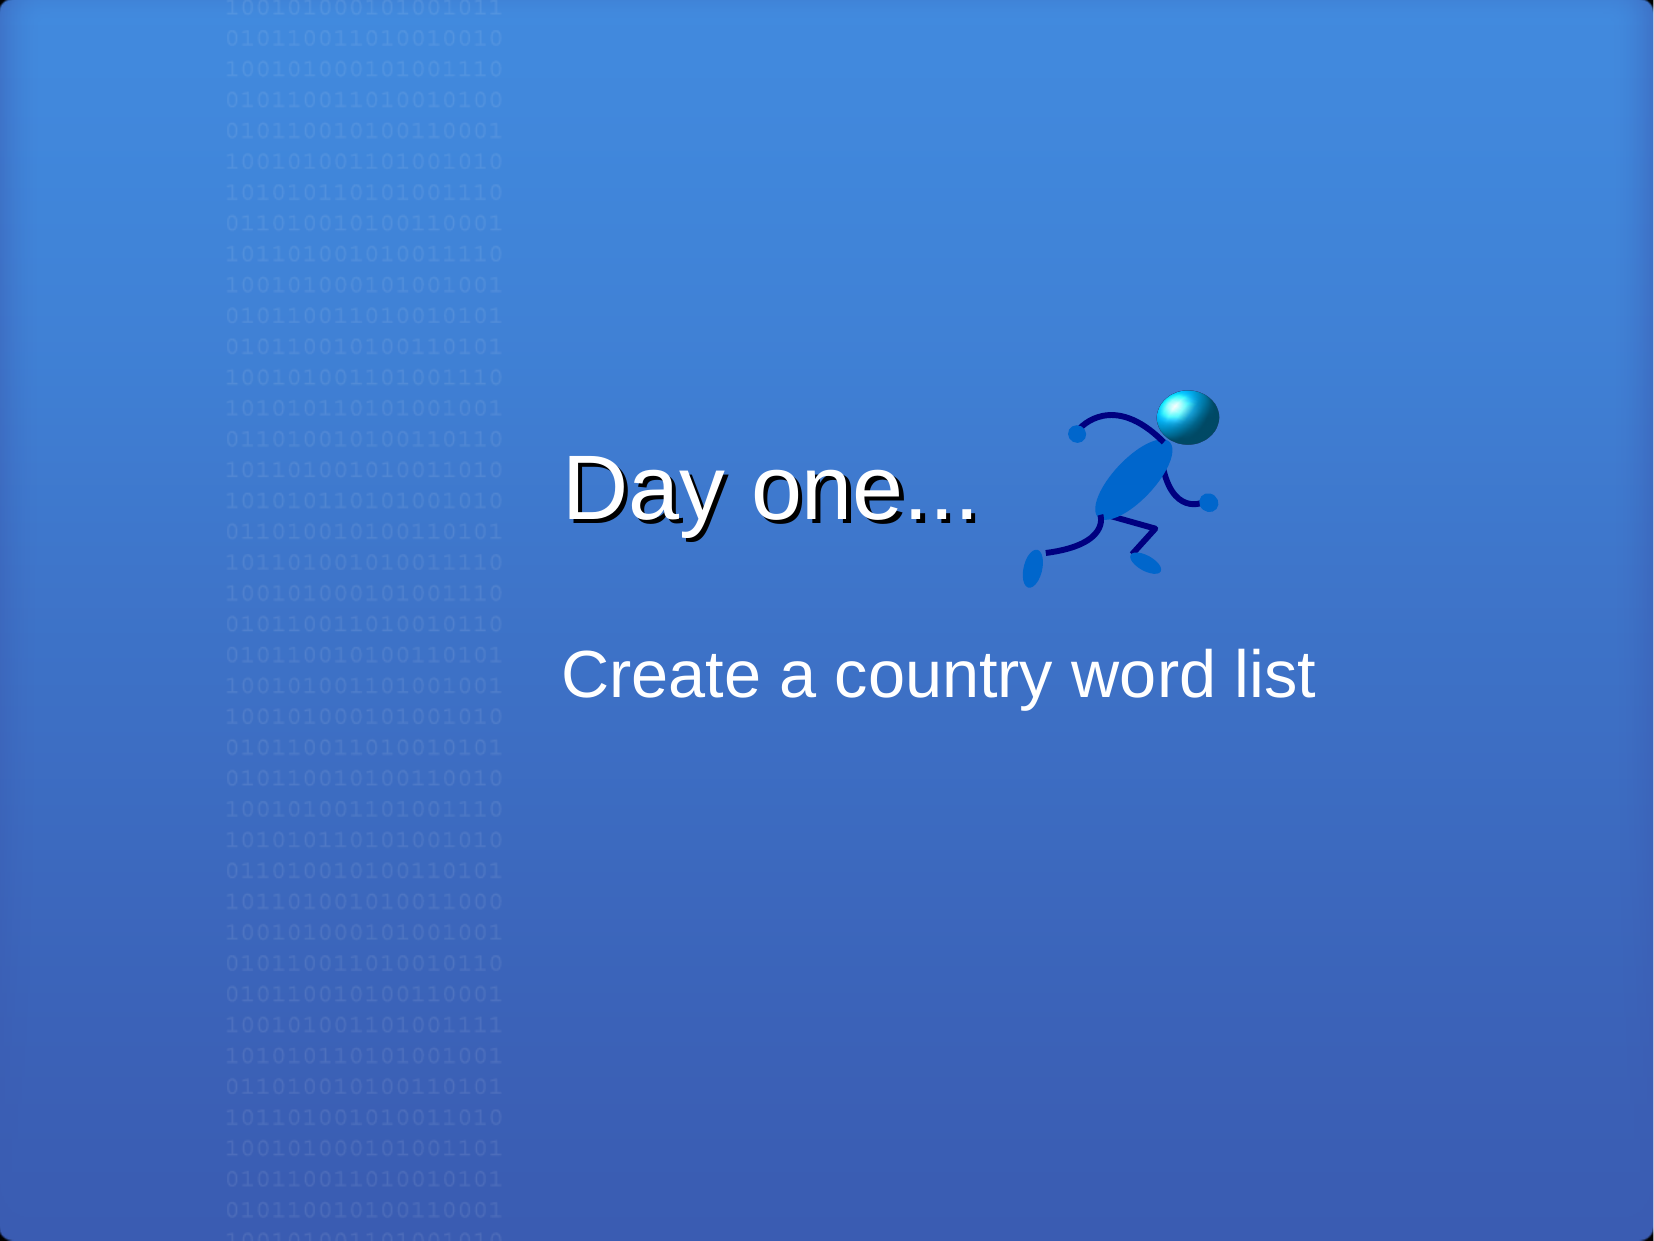

# Day one...
 Create a country word list